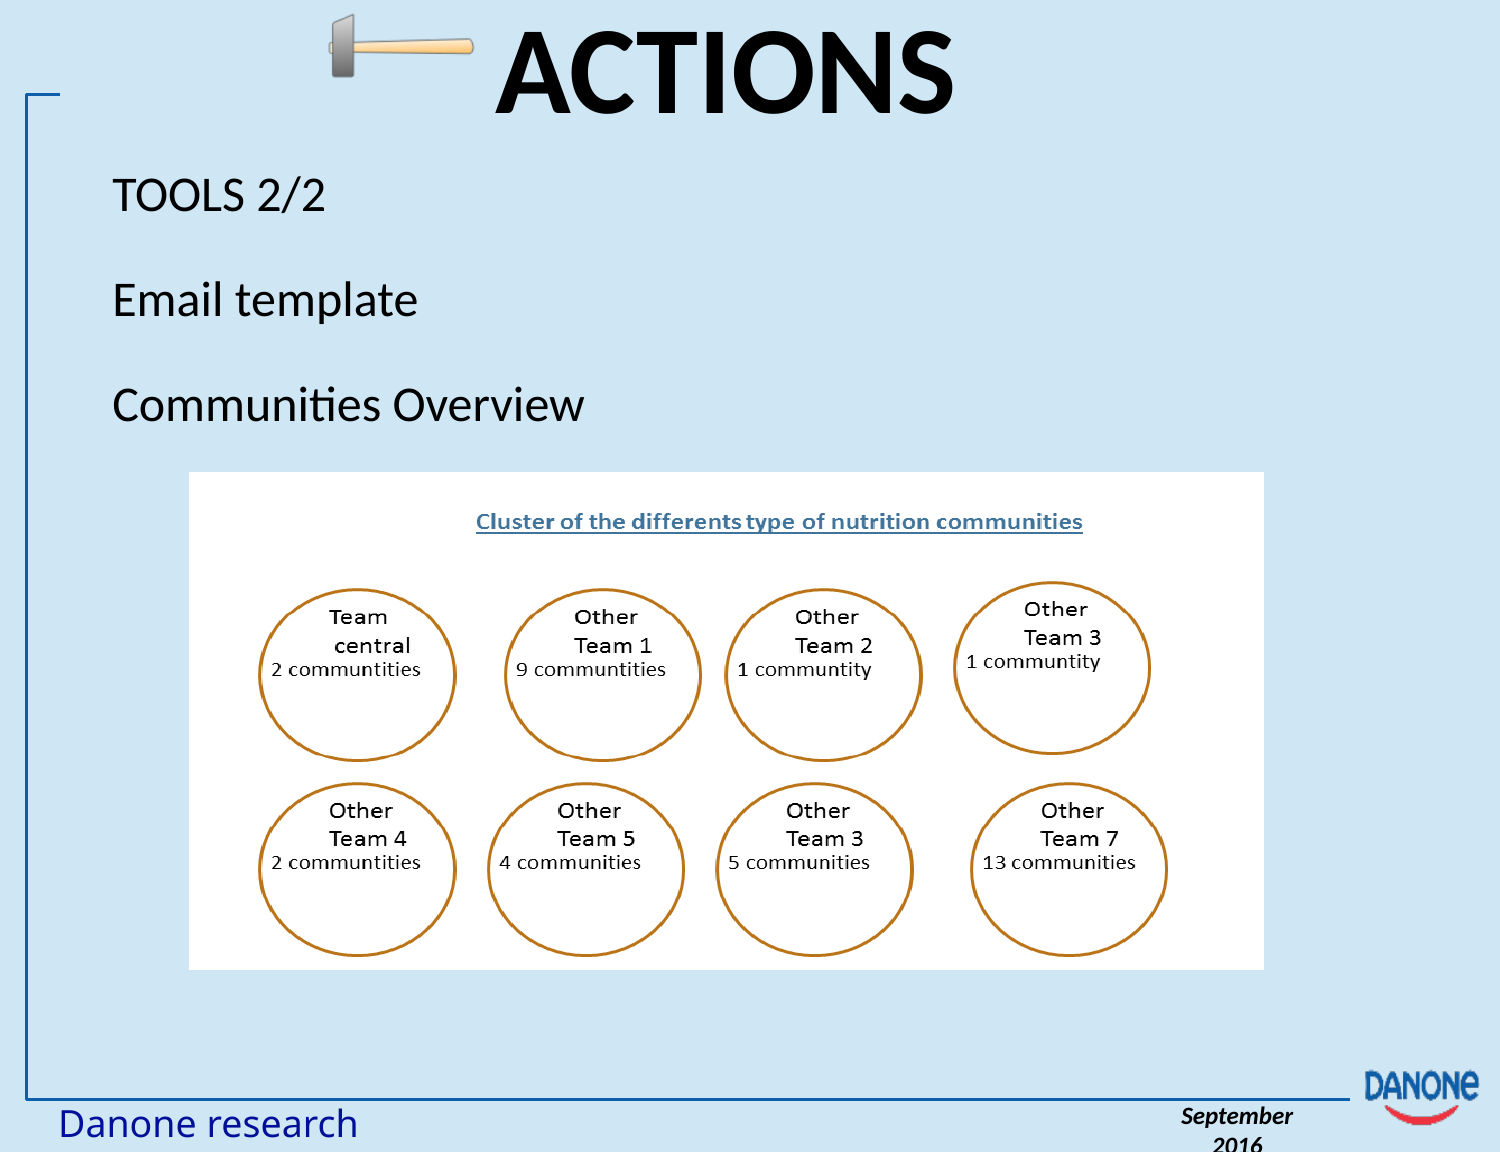

ACTIONS
TOOLS 2/2
Email template
Communities Overview
Danone research
September 2016